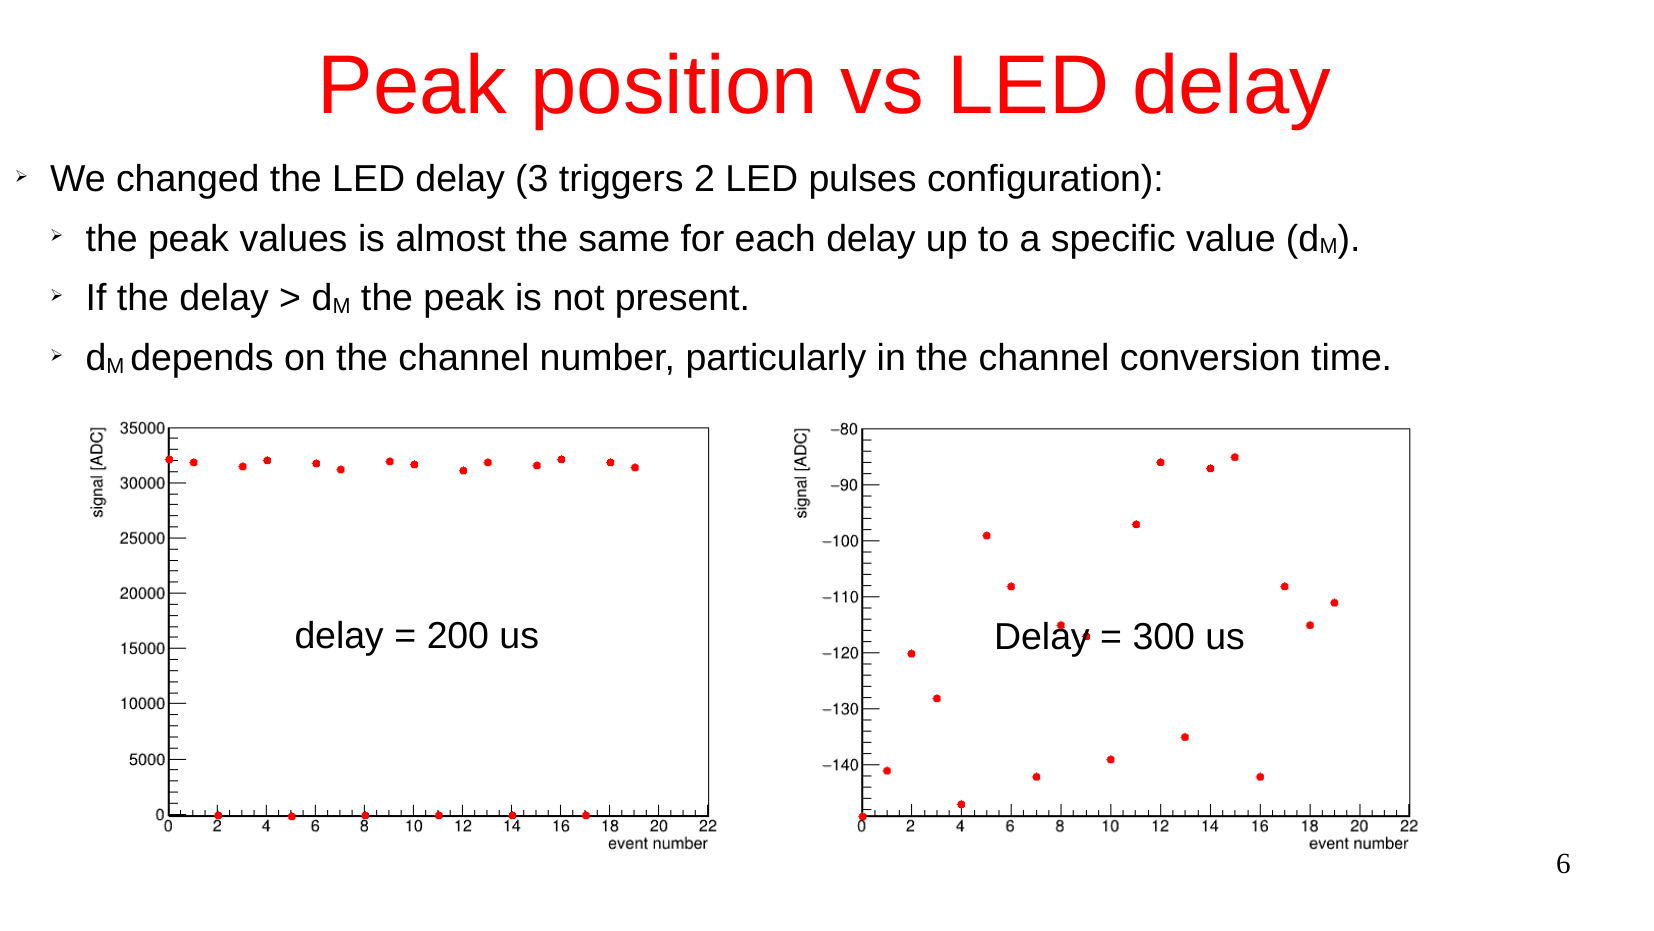

# Peak position vs LED delay
We changed the LED delay (3 triggers 2 LED pulses configuration):
the peak values is almost the same for each delay up to a specific value (dM).
If the delay > dM the peak is not present.
dM depends on the channel number, particularly in the channel conversion time.
delay = 200 us
Delay = 300 us
6